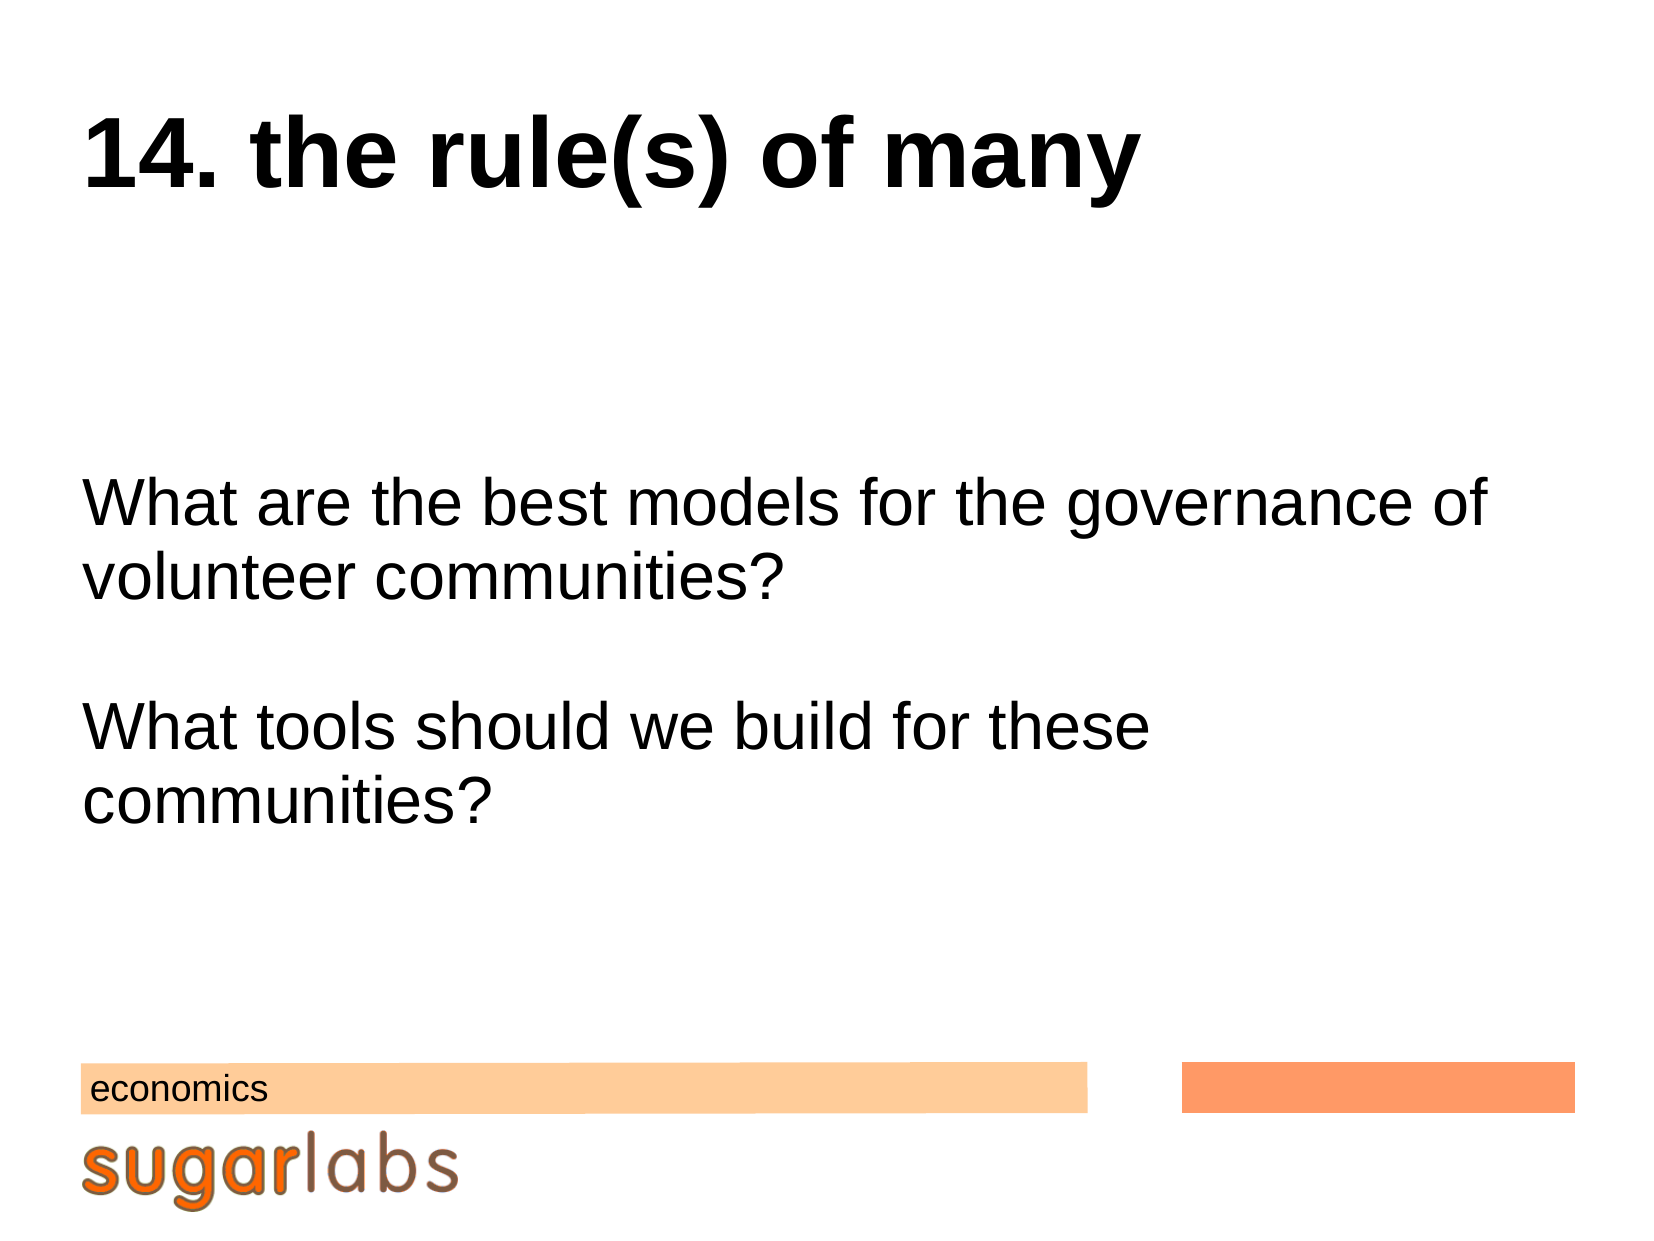

# 14. the rule(s) of many
What are the best models for the governance of volunteer communities?
What tools should we build for these communities?
economics